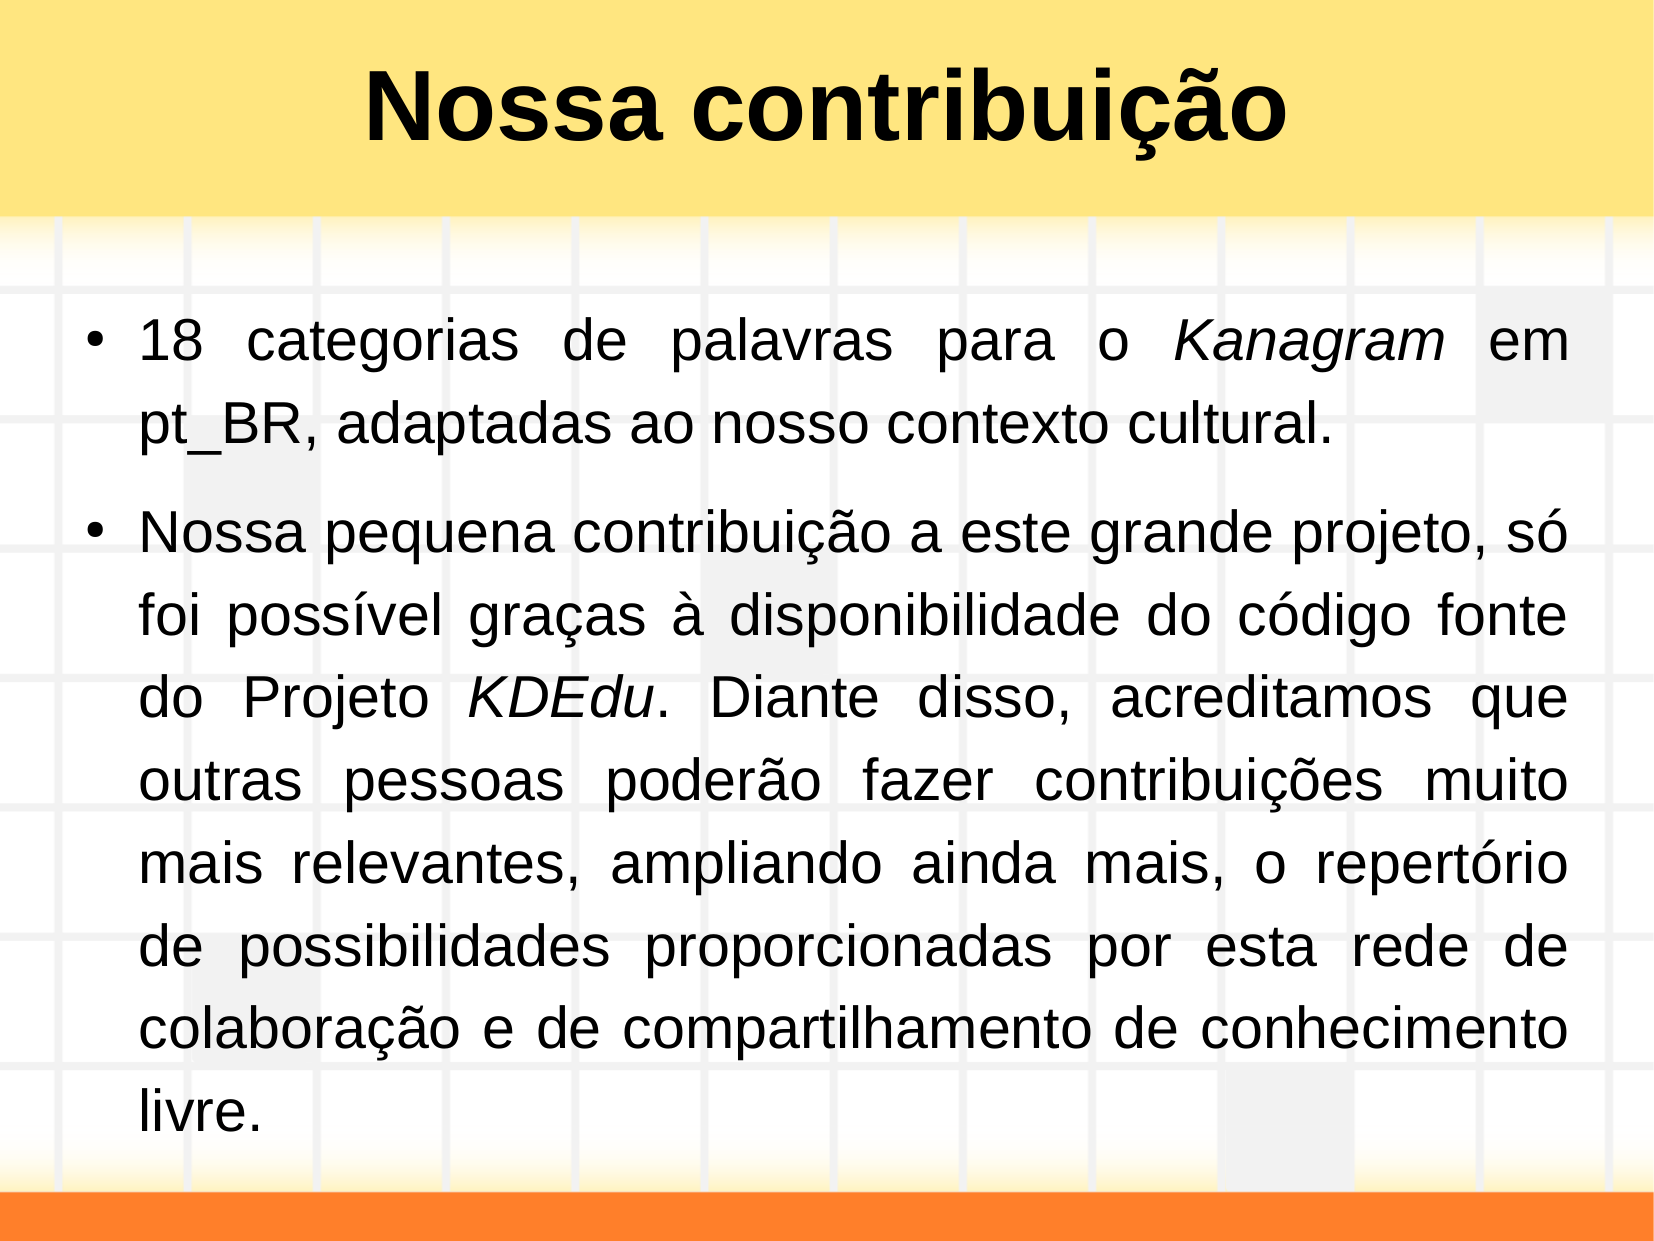

# Nossa contribuição
18 categorias de palavras para o Kanagram em pt_BR, adaptadas ao nosso contexto cultural.
Nossa pequena contribuição a este grande projeto, só foi possível graças à disponibilidade do código fonte do Projeto KDEdu. Diante disso, acreditamos que outras pessoas poderão fazer contribuições muito mais relevantes, ampliando ainda mais, o repertório de possibilidades proporcionadas por esta rede de colaboração e de compartilhamento de conhecimento livre.